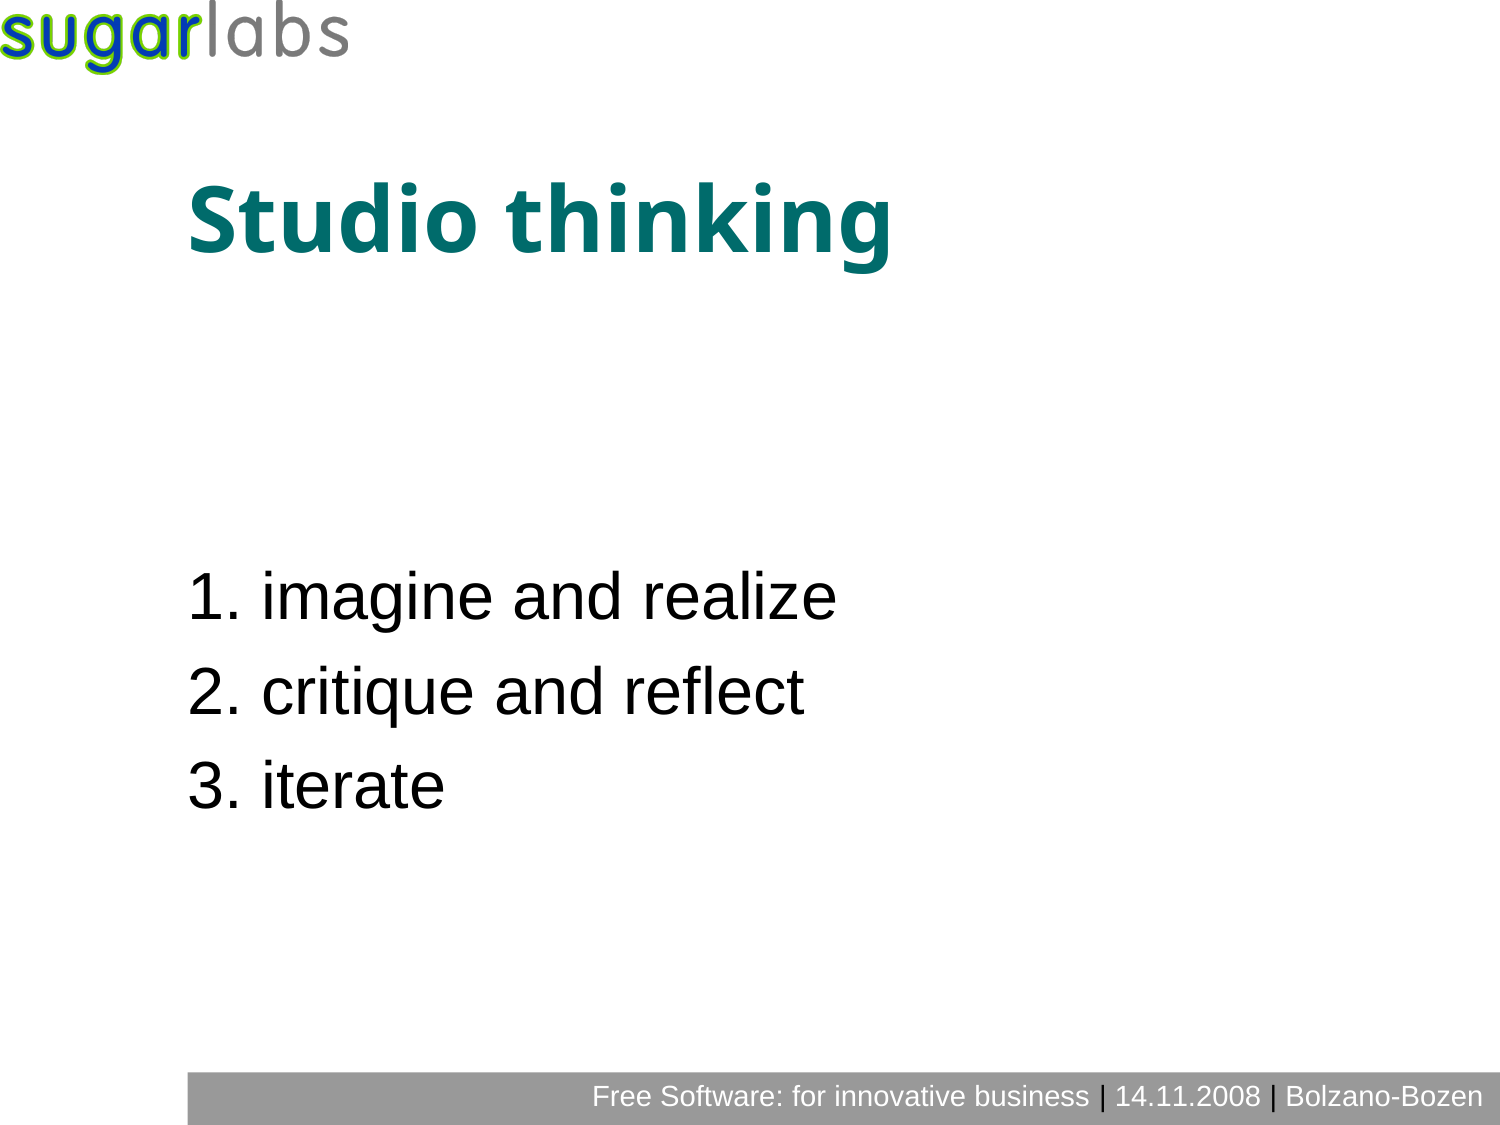

# Studio thinking
1. imagine and realize
2. critique and reflect
3. iterate